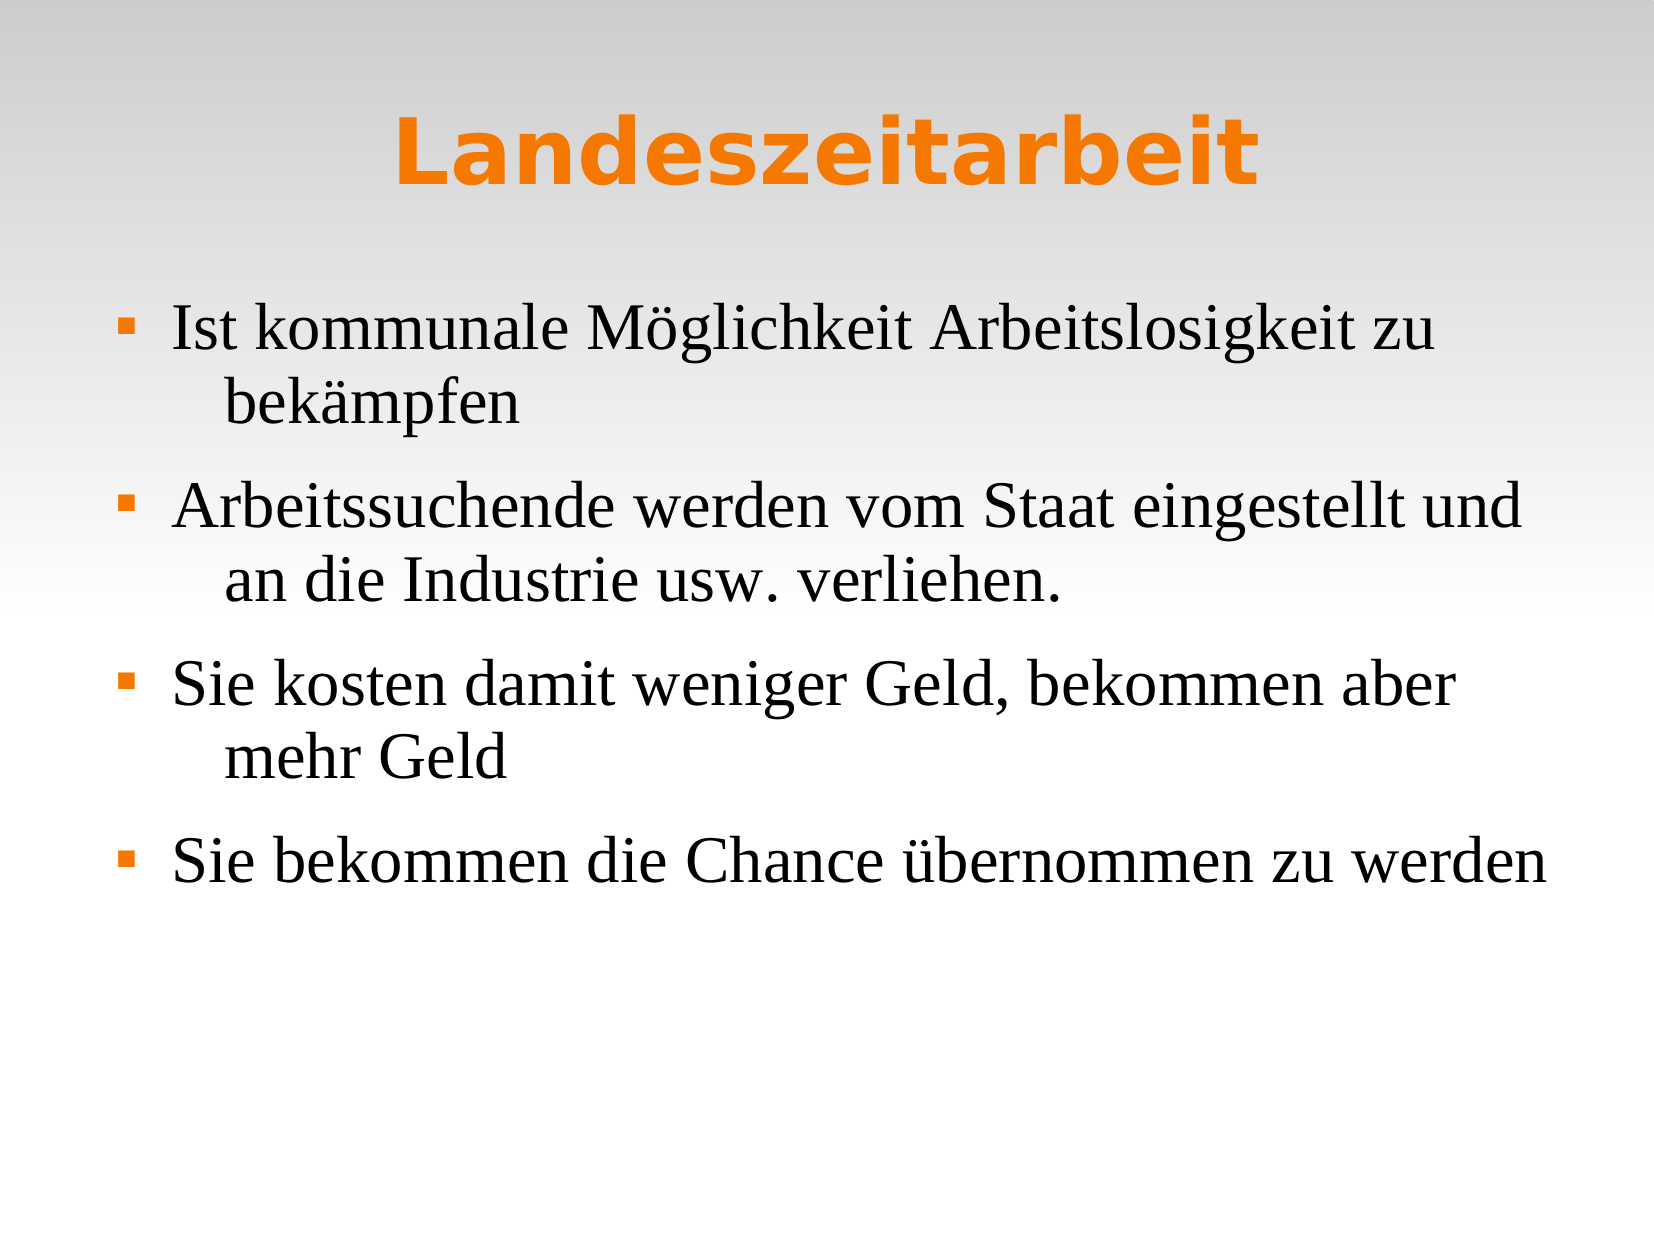

# Landeszeitarbeit
Ist kommunale Möglichkeit Arbeitslosigkeit zu bekämpfen
Arbeitssuchende werden vom Staat eingestellt und an die Industrie usw. verliehen.
Sie kosten damit weniger Geld, bekommen aber mehr Geld
Sie bekommen die Chance übernommen zu werden